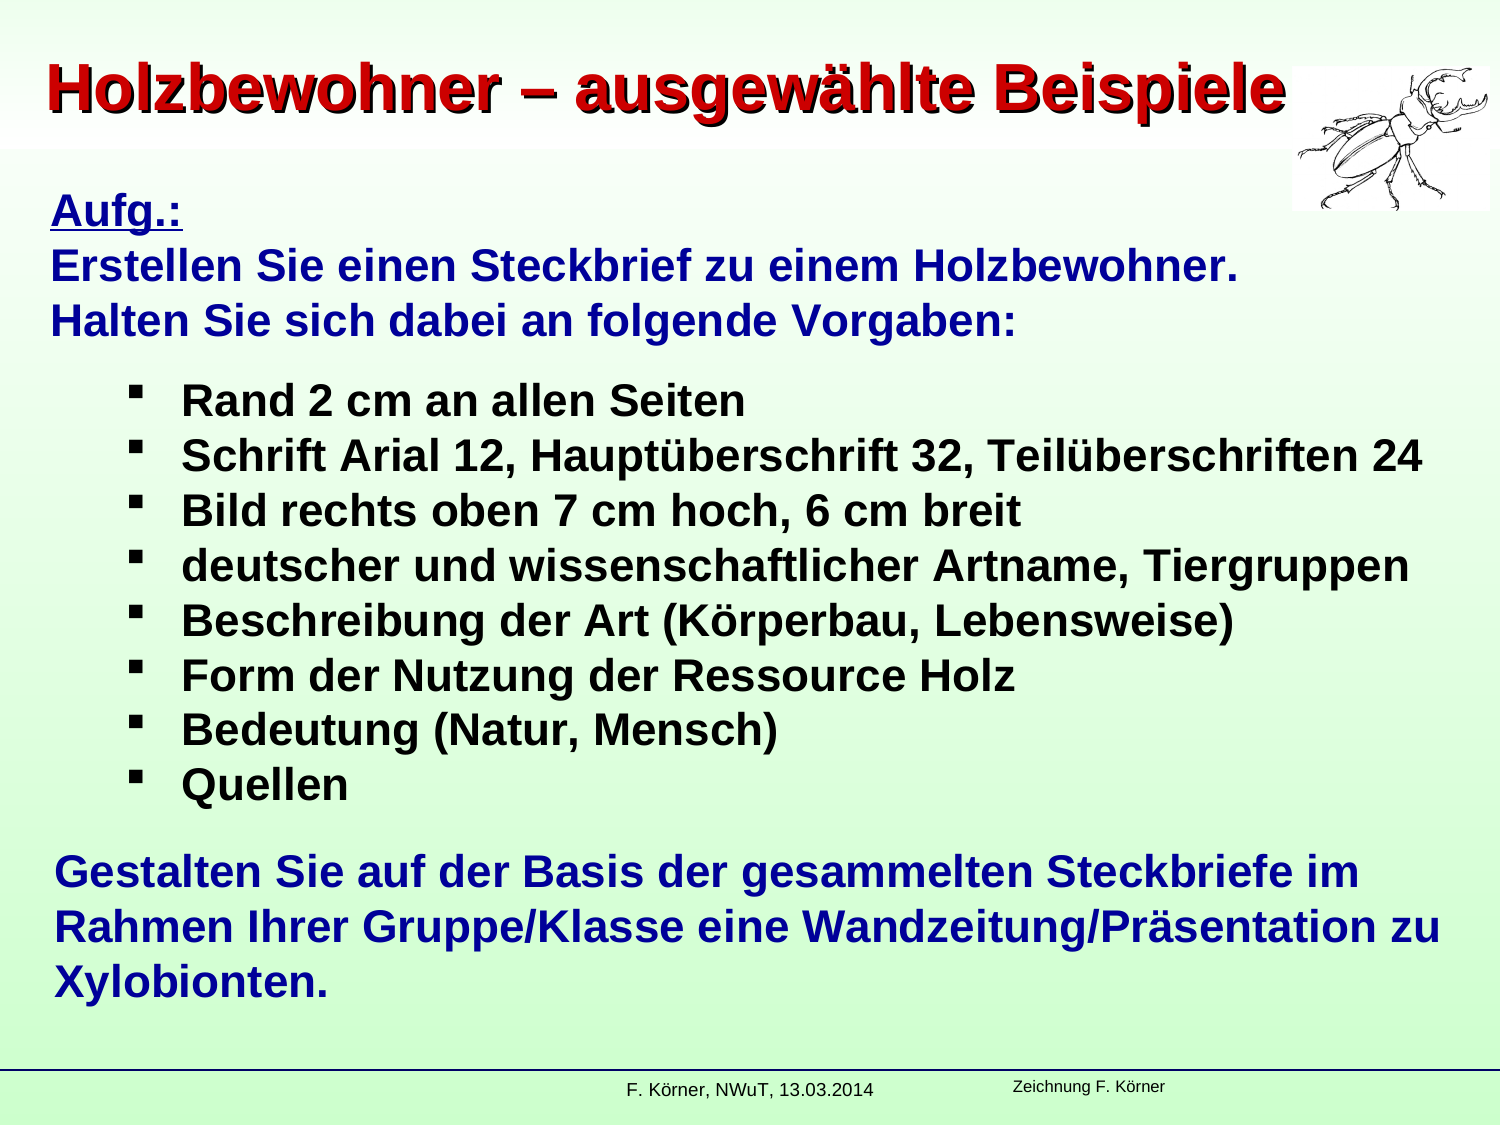

| Holzbewohner – ausgewählte Beispiele |
| --- |
Aufg.:
Erstellen Sie einen Steckbrief zu einem Holzbewohner.
Halten Sie sich dabei an folgende Vorgaben:
Rand 2 cm an allen Seiten
Schrift Arial 12, Hauptüberschrift 32, Teilüberschriften 24
Bild rechts oben 7 cm hoch, 6 cm breit
deutscher und wissenschaftlicher Artname, Tiergruppen
Beschreibung der Art (Körperbau, Lebensweise)
Form der Nutzung der Ressource Holz
Bedeutung (Natur, Mensch)
Quellen
Gestalten Sie auf der Basis der gesammelten Steckbriefe im Rahmen Ihrer Gruppe/Klasse eine Wandzeitung/Präsentation zu Xylobionten.
Zeichnung F. Körner